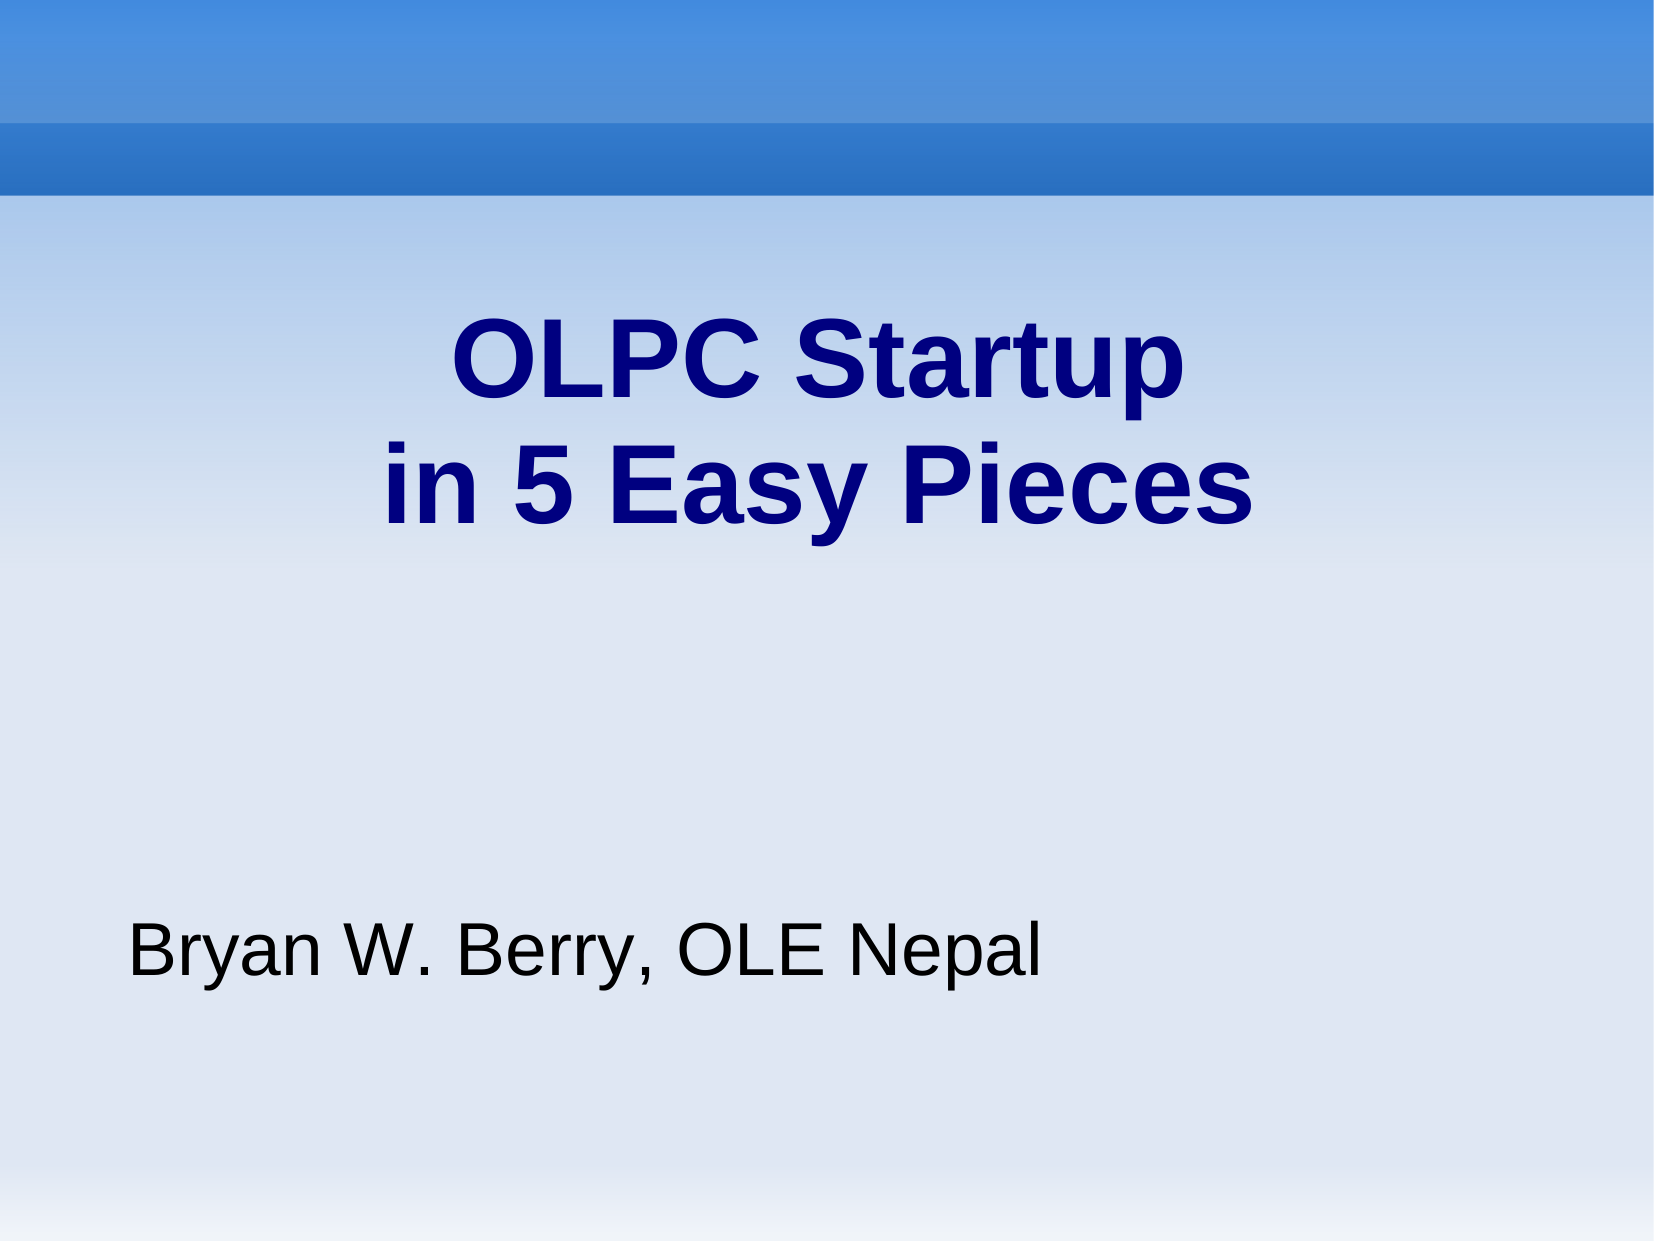

# OLPC Startup in 5 Easy Pieces
Bryan W. Berry, OLE Nepal